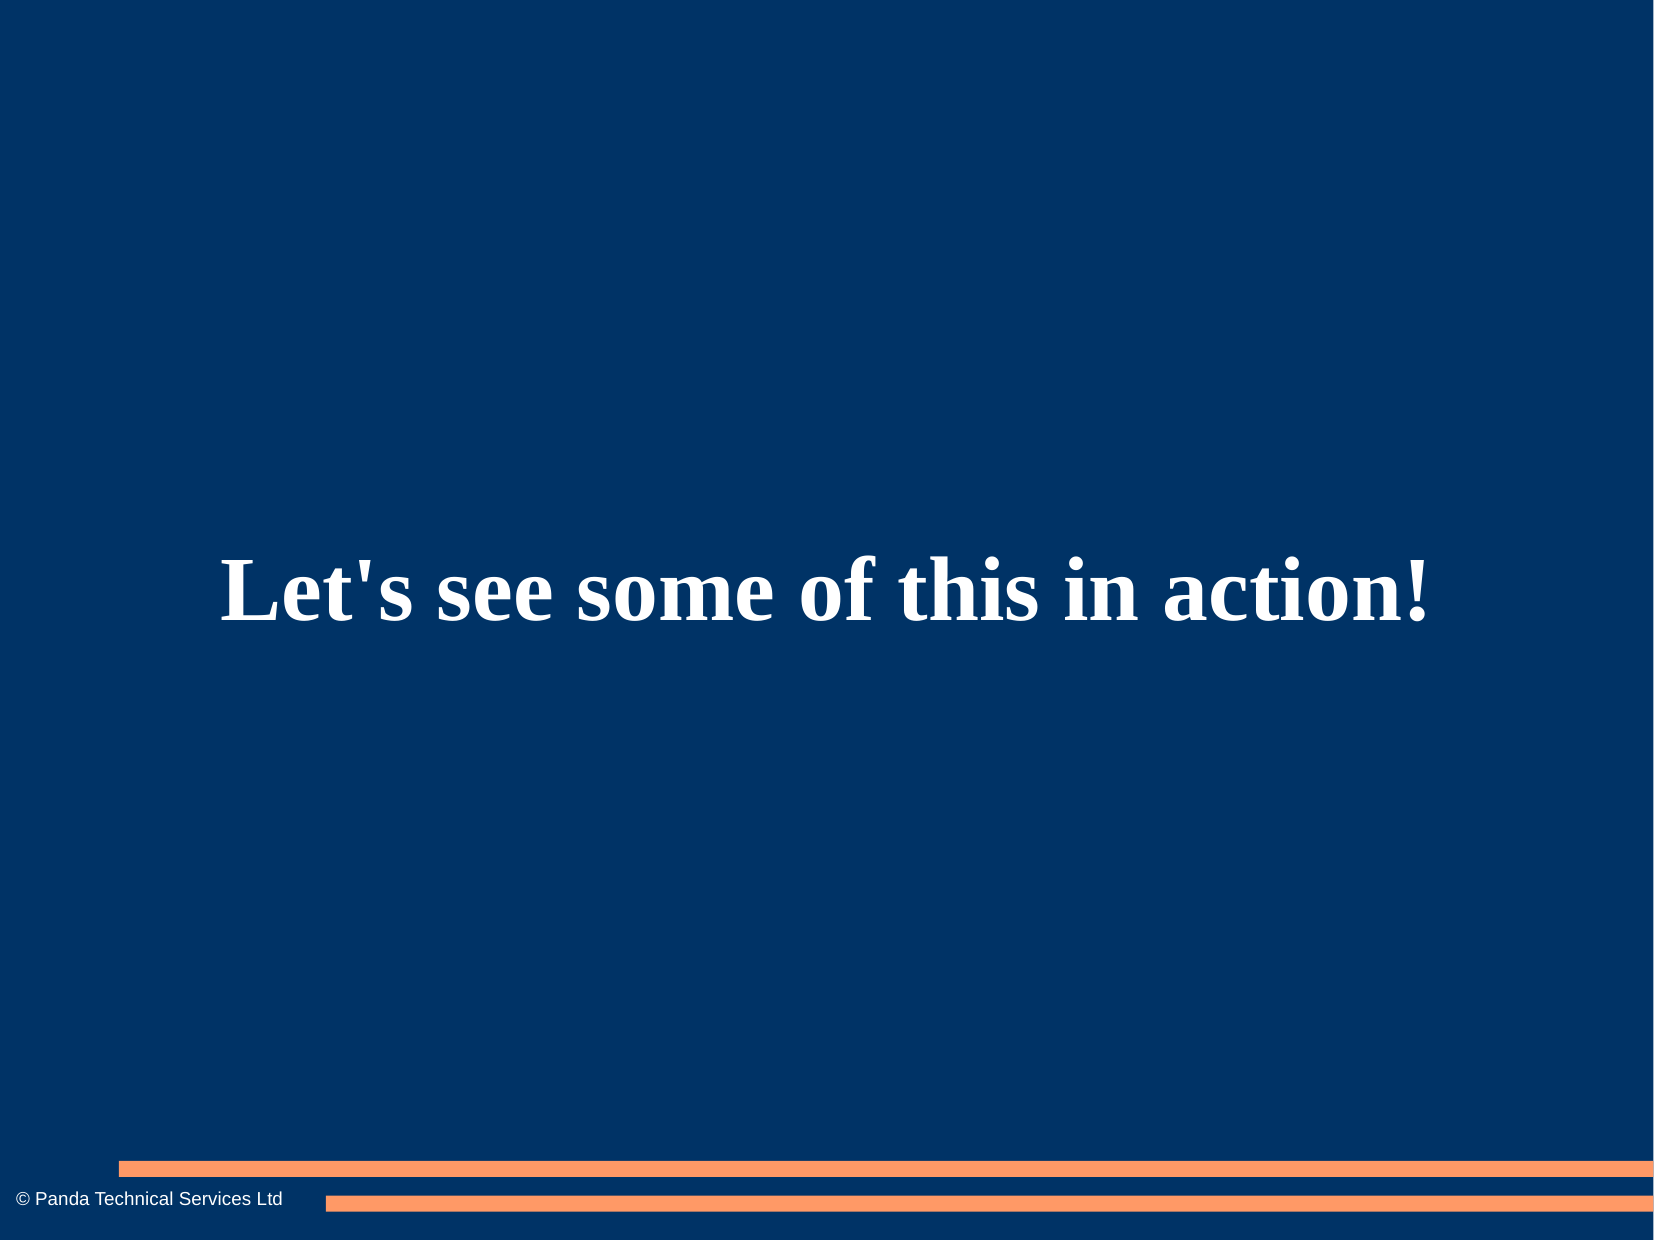

# Let's see some of this in action!
© Panda Technical Services Ltd